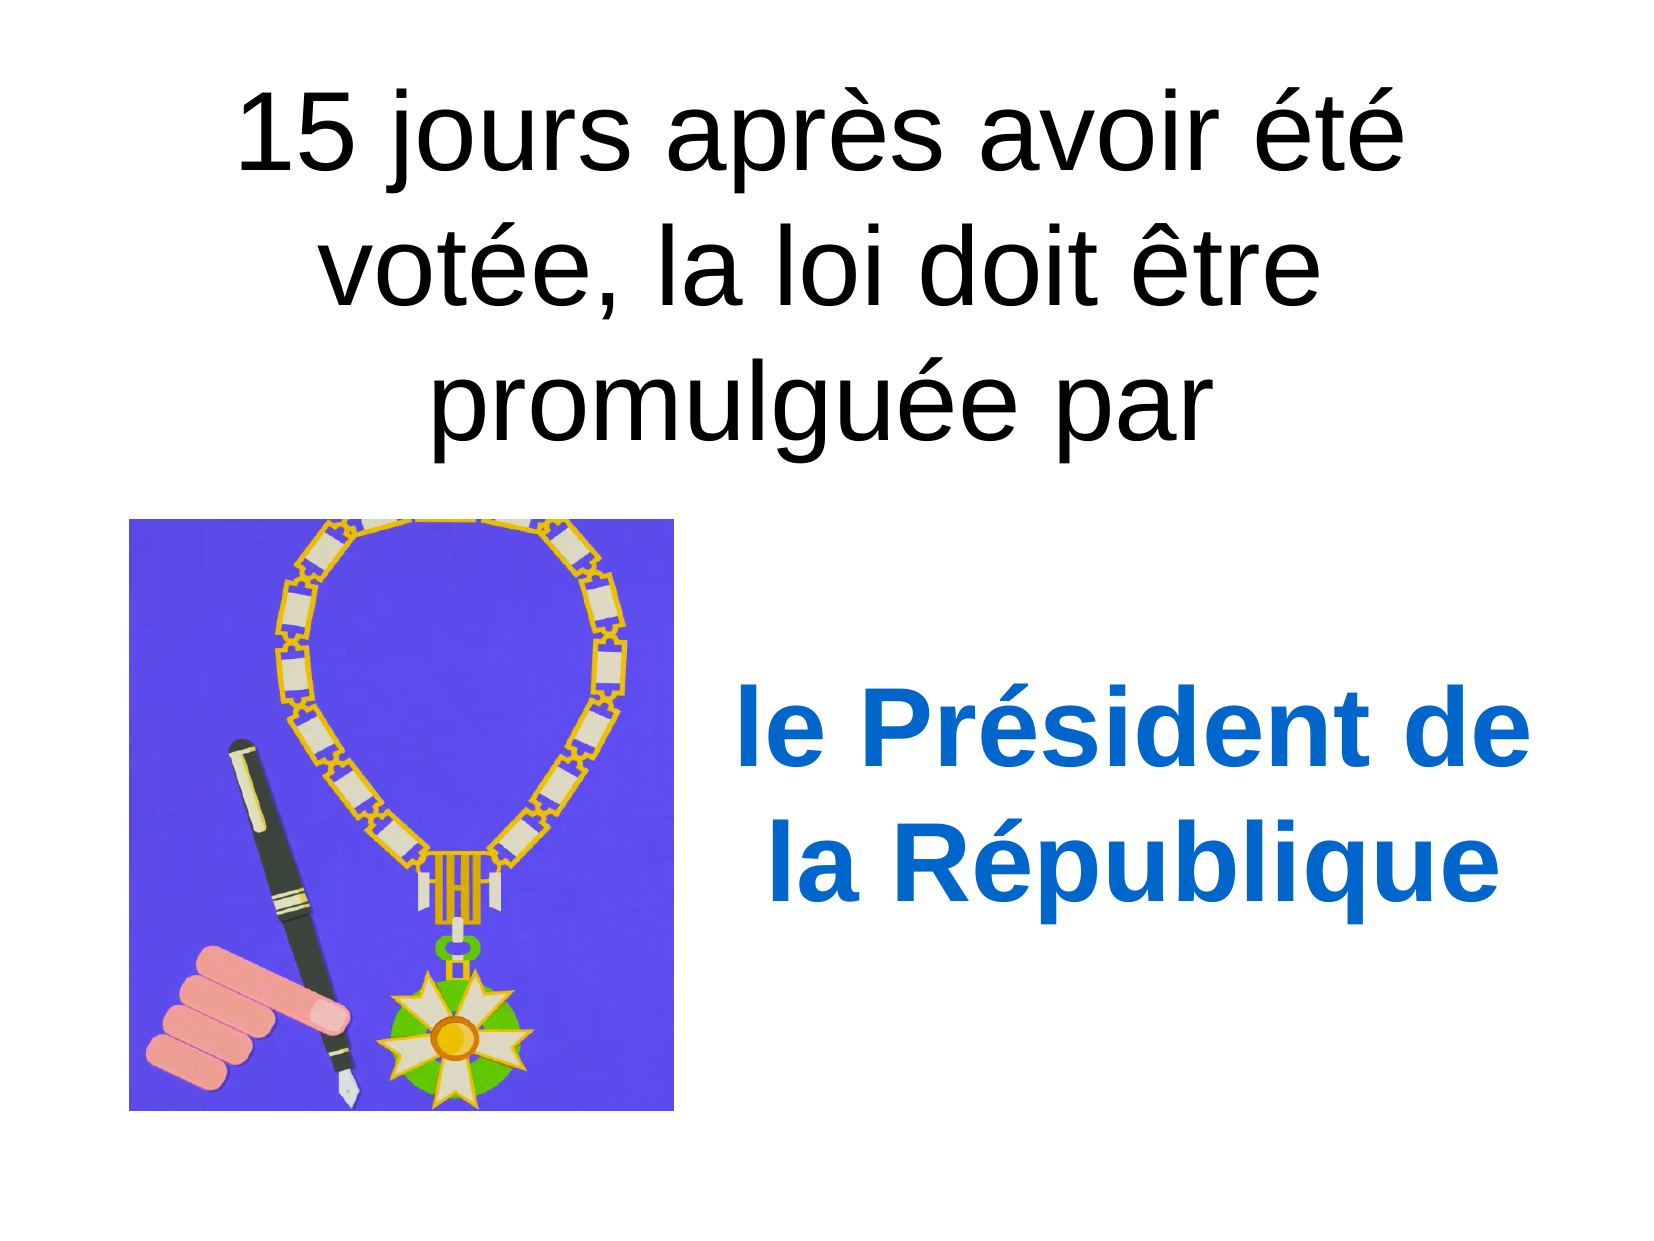

# 15 jours après avoir été votée, la loi doit être promulguée par
le Président de la République